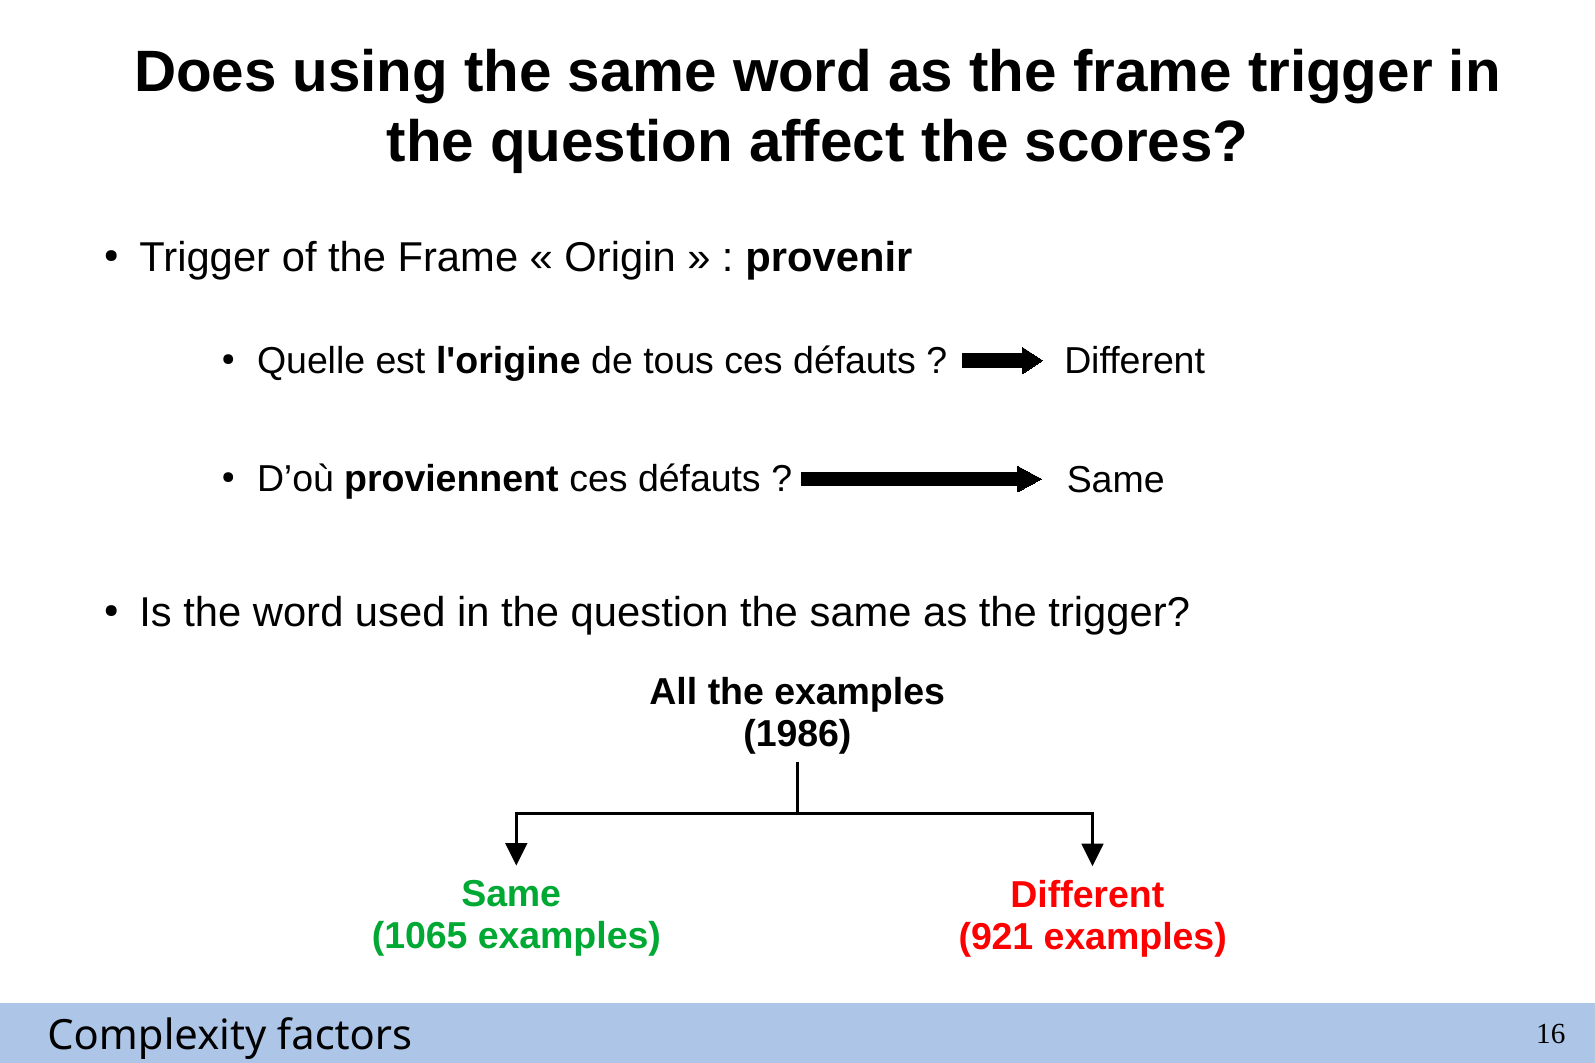

Does using the same word as the frame trigger in the question affect the scores?
Trigger of the Frame « Origin » : provenir
Quelle est l'origine de tous ces défauts ?
Different
D’où proviennent ces défauts ?
Same
Is the word used in the question the same as the trigger?
All the examples
(1986)
Same
(1065 examples)
Different
(921 examples)
# Complexity factors